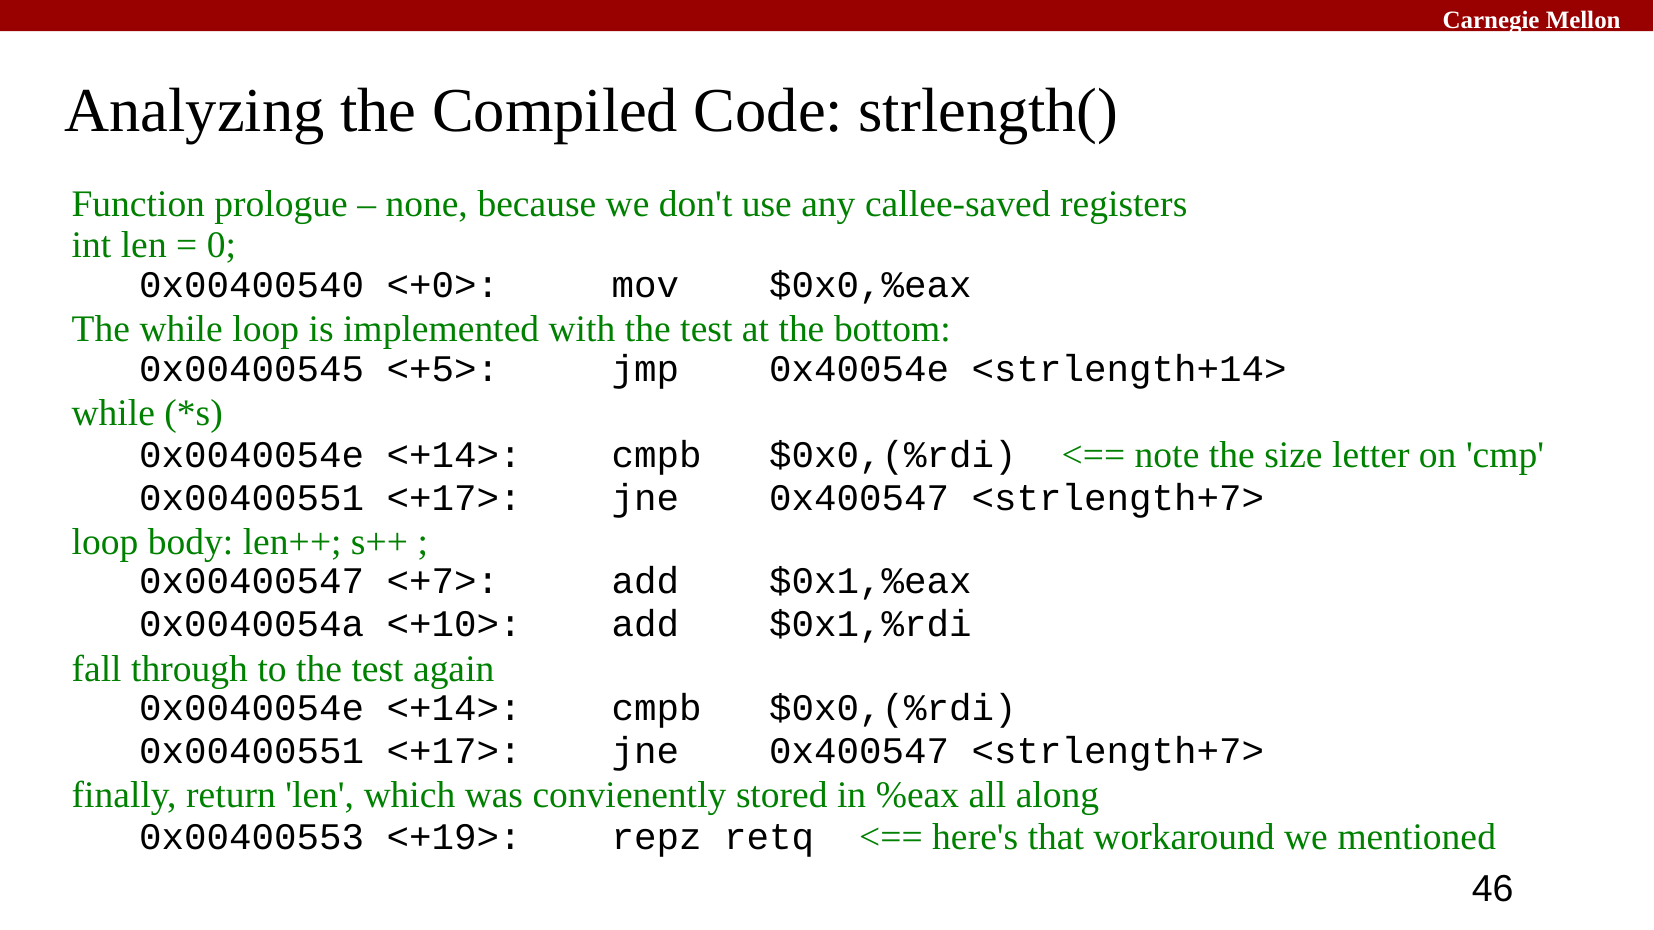

# Analyzing the Compiled Code: strlength()
Function prologue – none, because we don't use any callee-saved registers
int len = 0;
 0x00400540 <+0>: mov $0x0,%eax
The while loop is implemented with the test at the bottom:
 0x00400545 <+5>: jmp 0x40054e <strlength+14>
while (*s)
 0x0040054e <+14>: cmpb $0x0,(%rdi) <== note the size letter on 'cmp'
 0x00400551 <+17>: jne 0x400547 <strlength+7>
loop body: len++; s++ ;
 0x00400547 <+7>: add $0x1,%eax
 0x0040054a <+10>: add $0x1,%rdi
fall through to the test again
 0x0040054e <+14>: cmpb $0x0,(%rdi)
 0x00400551 <+17>: jne 0x400547 <strlength+7>
finally, return 'len', which was convienently stored in %eax all along
 0x00400553 <+19>: repz retq <== here's that workaround we mentioned